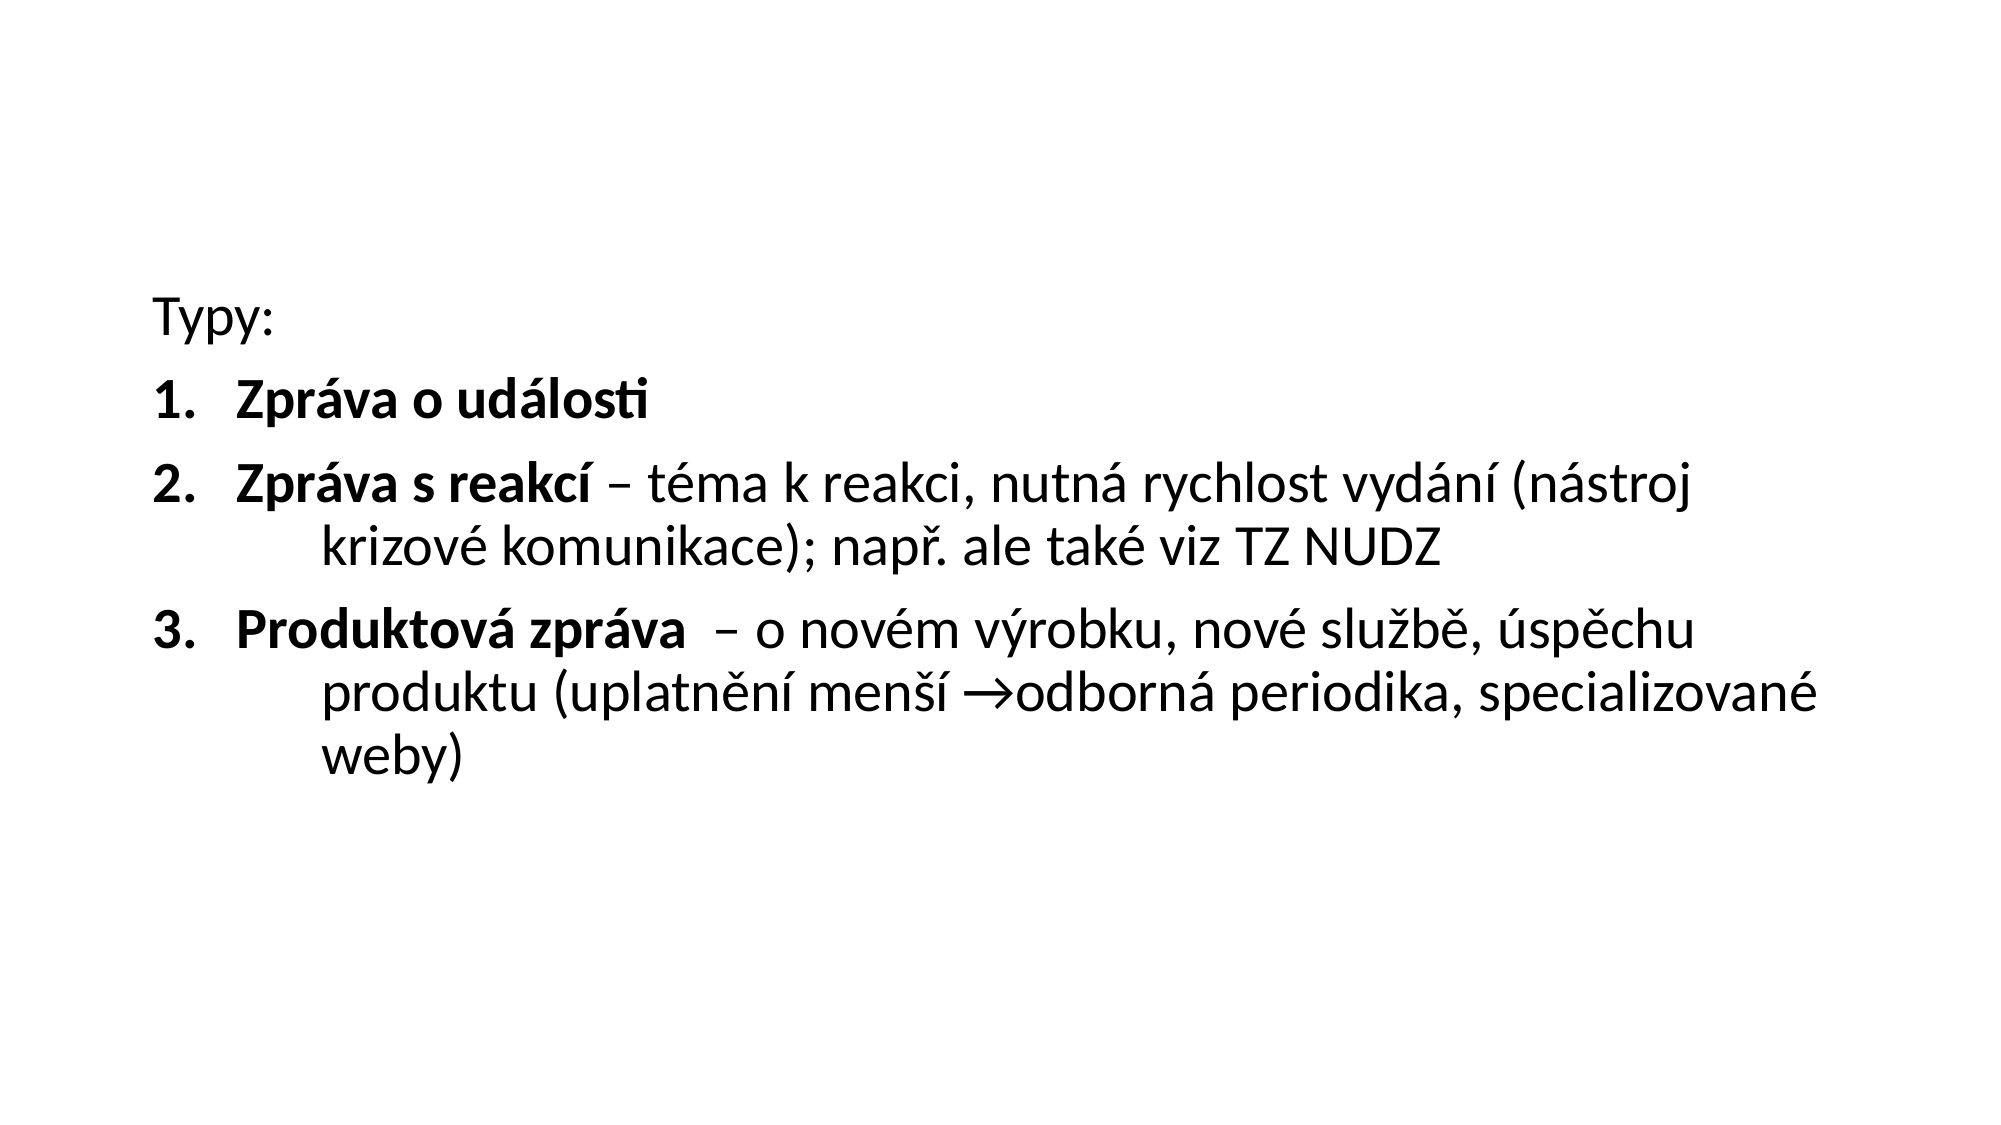

#
Typy:
Zpráva o události
Zpráva s reakcí – téma k reakci, nutná rychlost vydání (nástroj krizové komunikace); např. ale také viz TZ NUDZ
Produktová zpráva – o novém výrobku, nové službě, úspěchu produktu (uplatnění menší →odborná periodika, specializované weby)